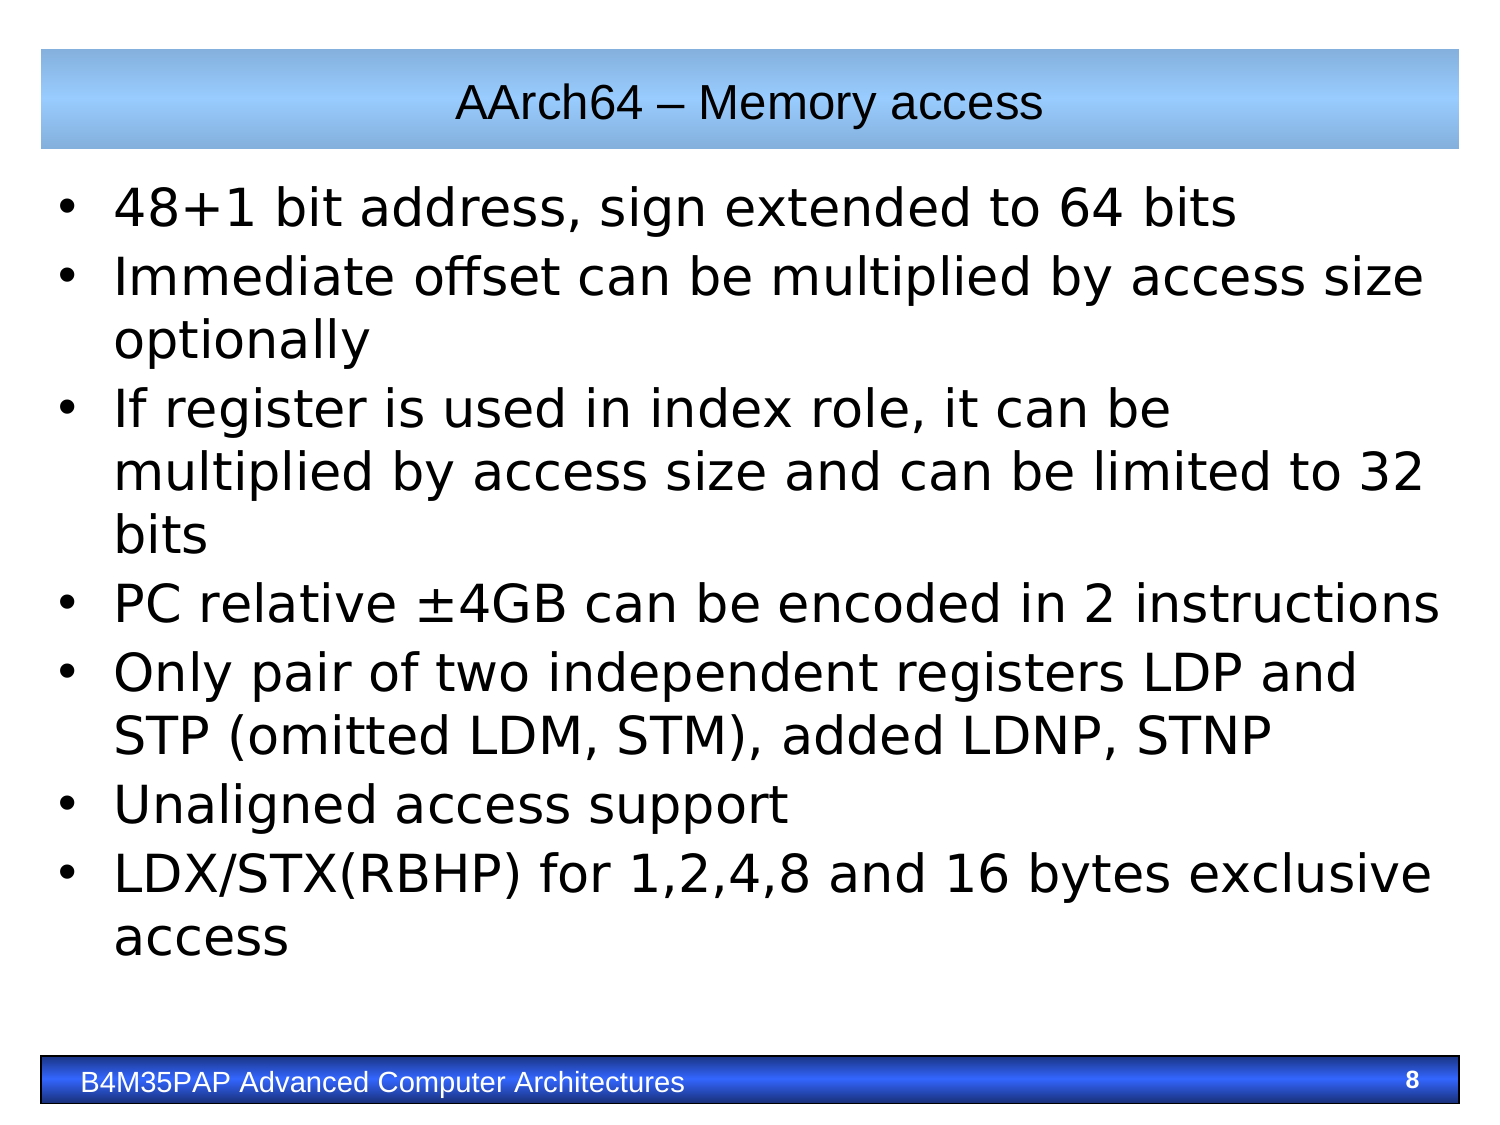

# AArch64 – Memory access
48+1 bit address, sign extended to 64 bits
Immediate offset can be multiplied by access size optionally
If register is used in index role, it can be multiplied by access size and can be limited to 32 bits
PC relative ±4GB can be encoded in 2 instructions
Only pair of two independent registers LDP and STP (omitted LDM, STM), added LDNP, STNP
Unaligned access support
LDX/STX(RBHP) for 1,2,4,8 and 16 bytes exclusive access